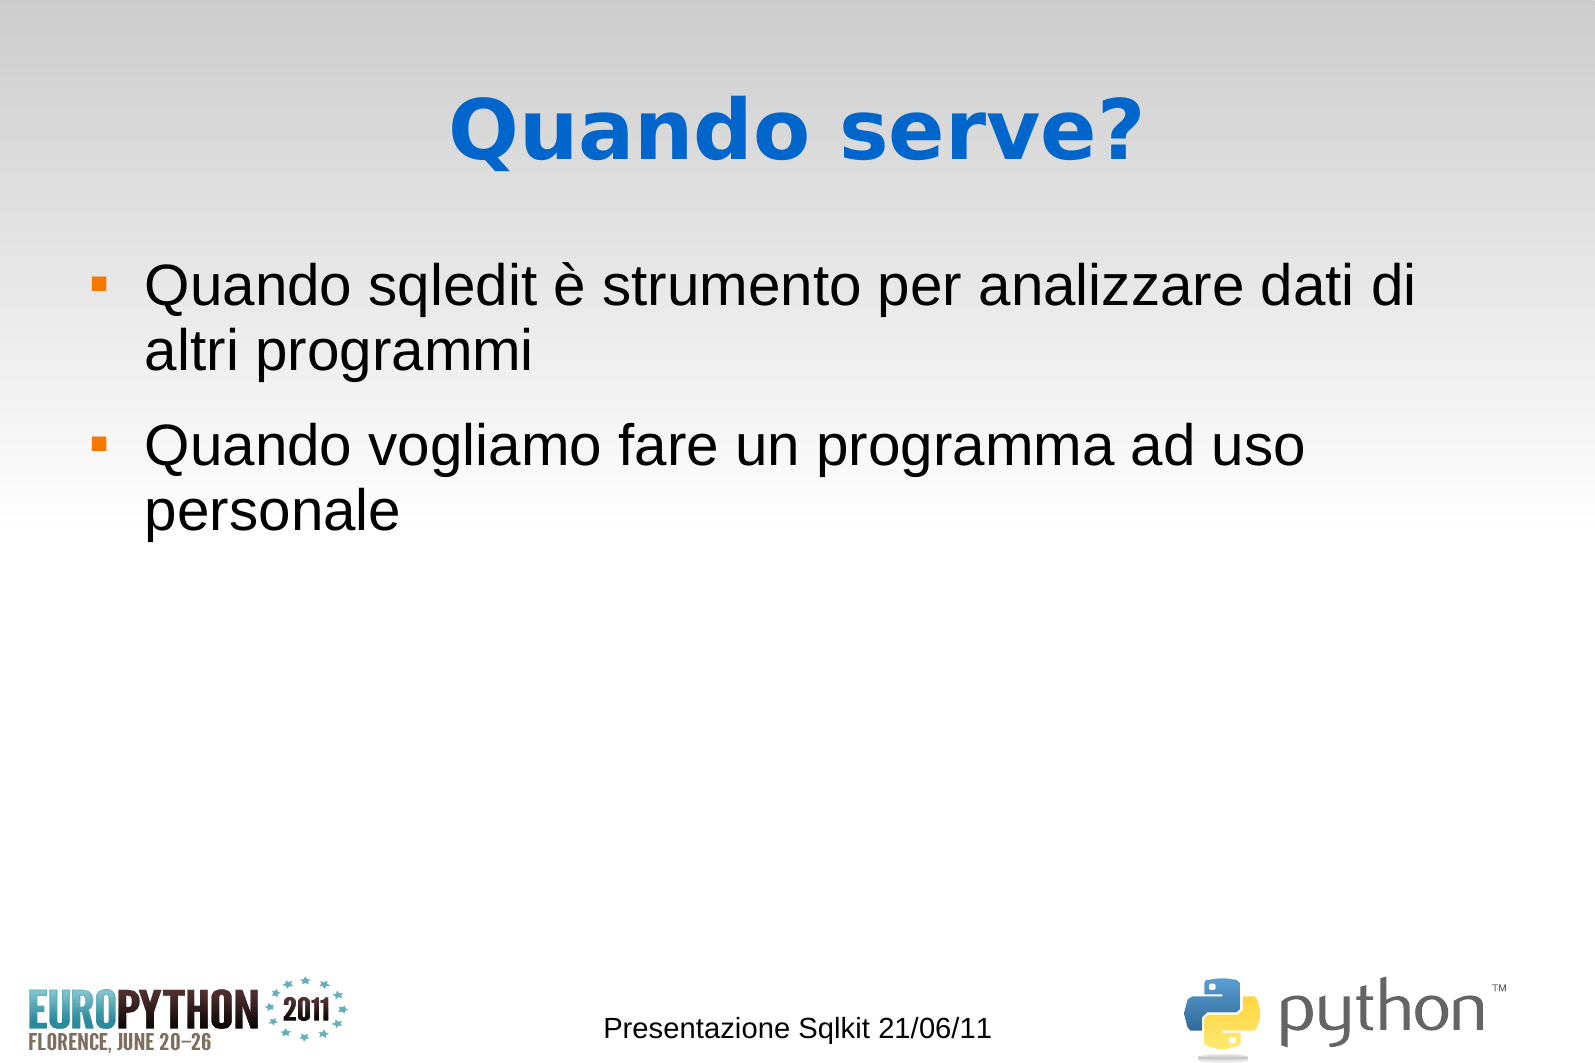

# Quando serve?
Quando sqledit è strumento per analizzare dati di altri programmi
Quando vogliamo fare un programma ad uso personale